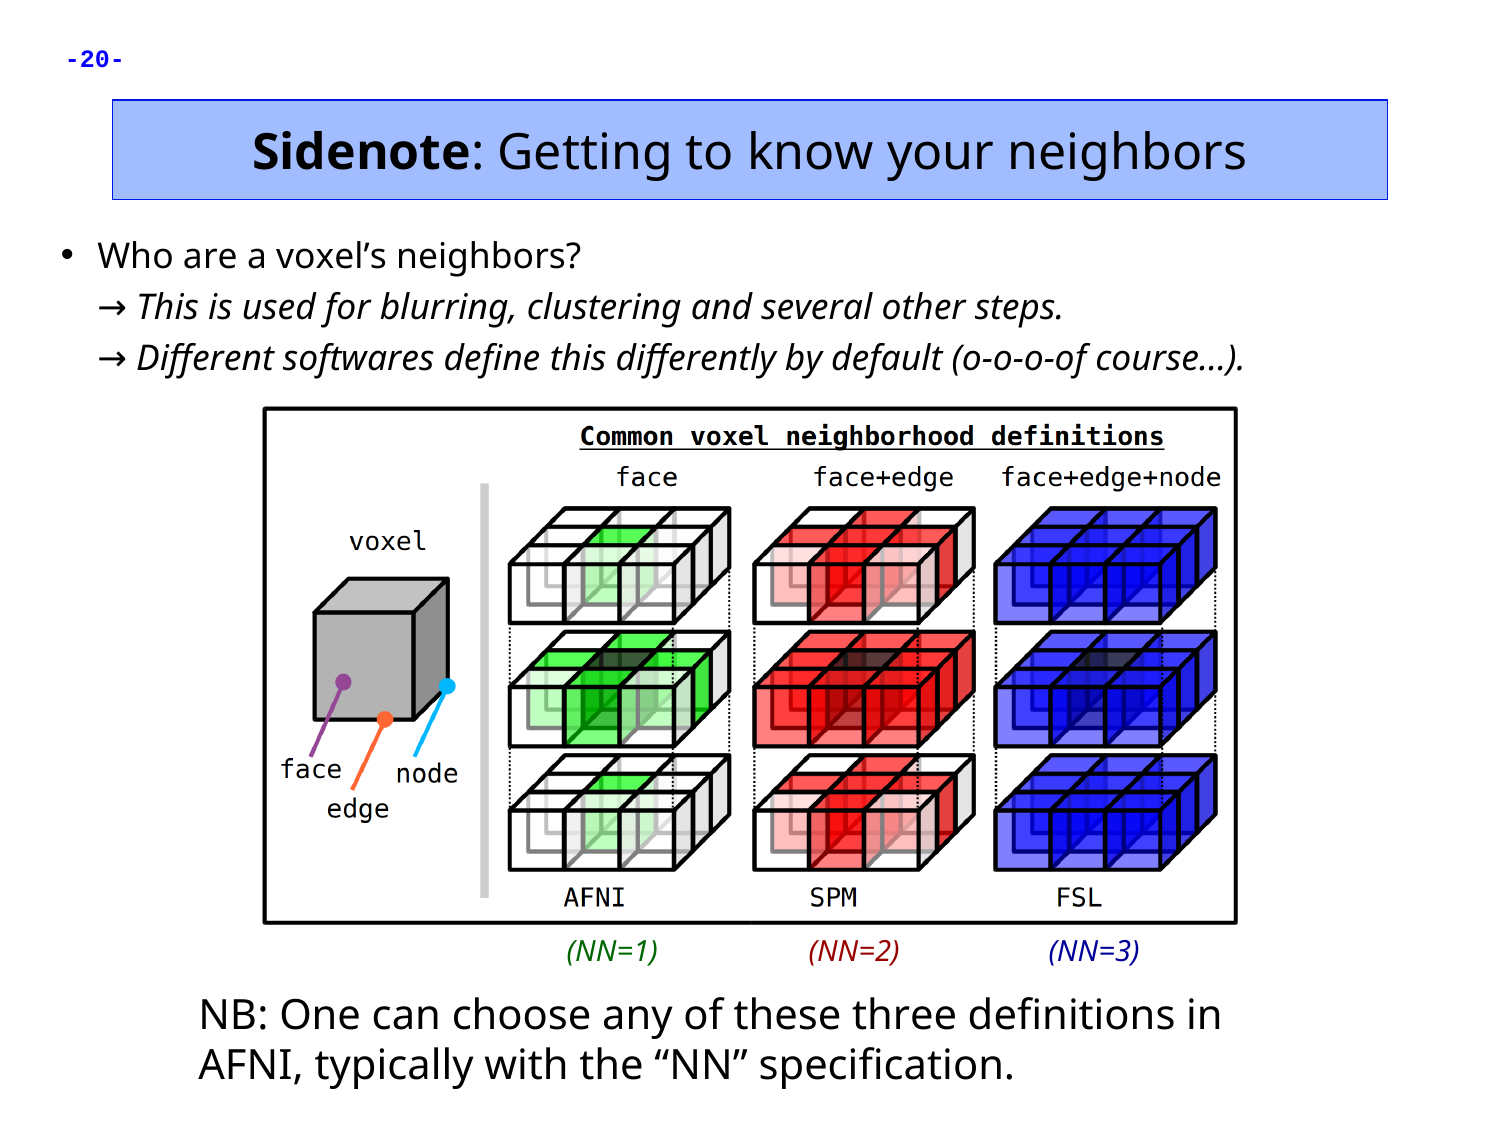

Sidenote: Getting to know your neighbors
Who are a voxel’s neighbors?
→ This is used for blurring, clustering and several other steps.
→ Different softwares define this differently by default (o-o-o-of course…).
(NN=1)
(NN=2)
(NN=3)
NB: One can choose any of these three definitions in AFNI, typically with the “NN” specification.